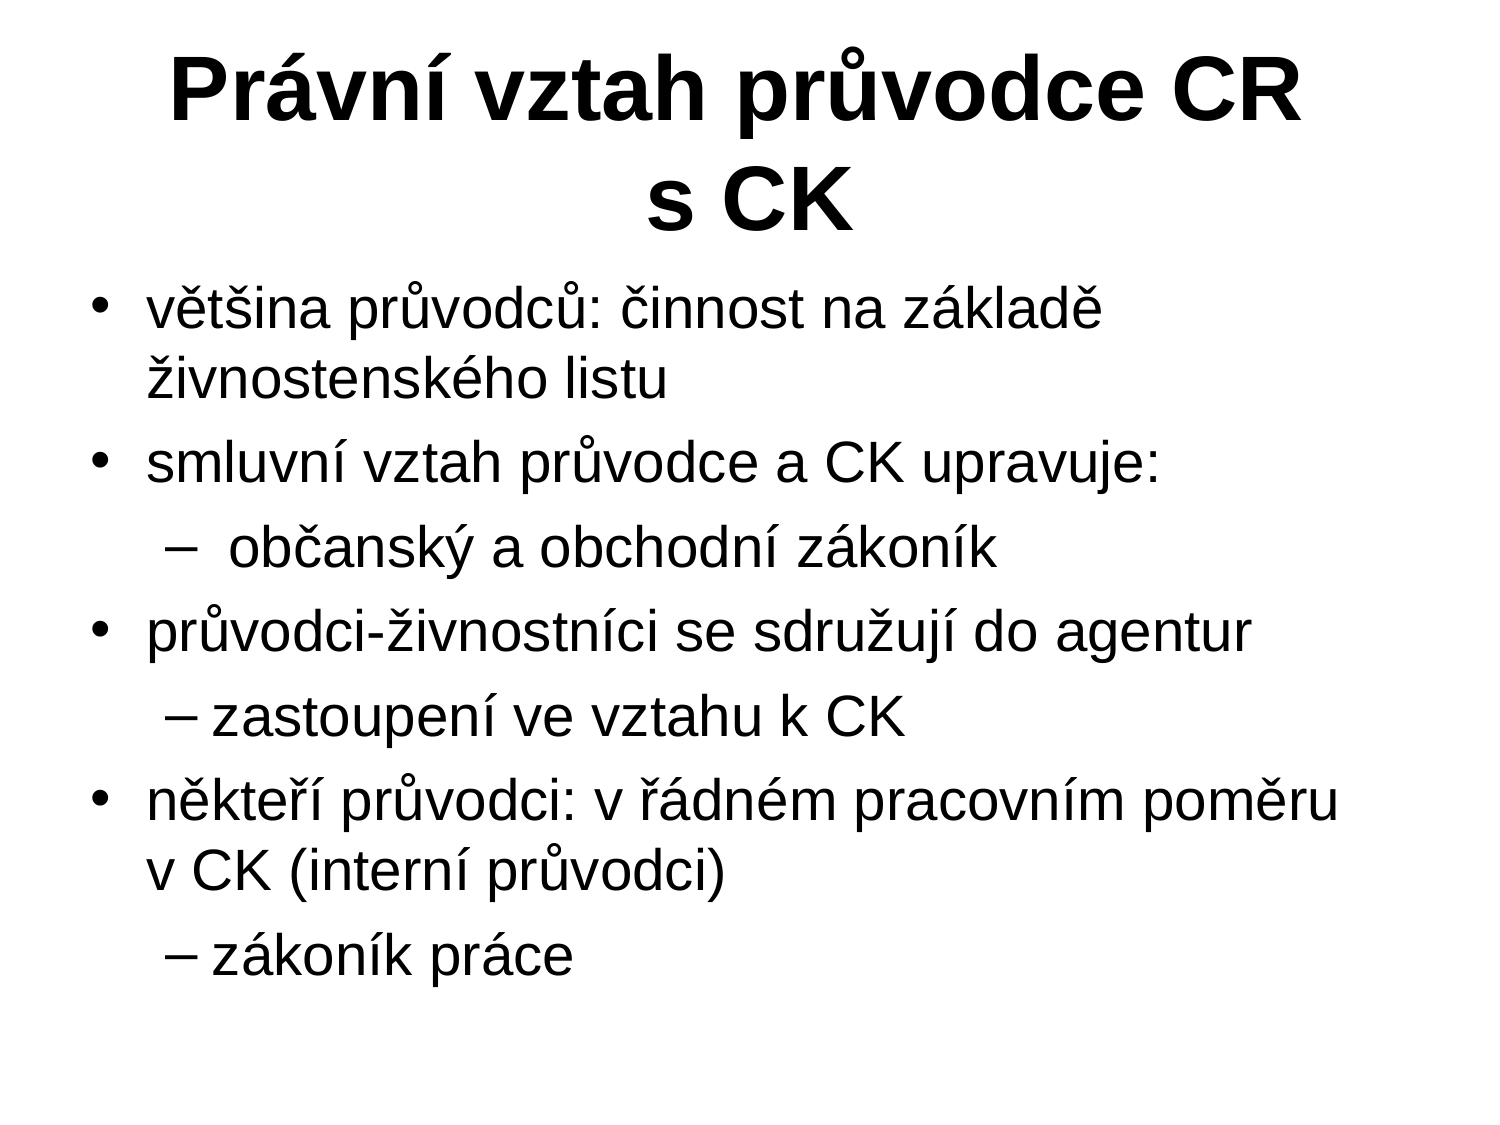

# Právní vztah průvodce CR s CK
většina průvodců: činnost na základě živnostenského listu
smluvní vztah průvodce a CK upravuje:
 občanský a obchodní zákoník
průvodci-živnostníci se sdružují do agentur
zastoupení ve vztahu k CK
někteří průvodci: v řádném pracovním poměru
v CK (interní průvodci)
zákoník práce